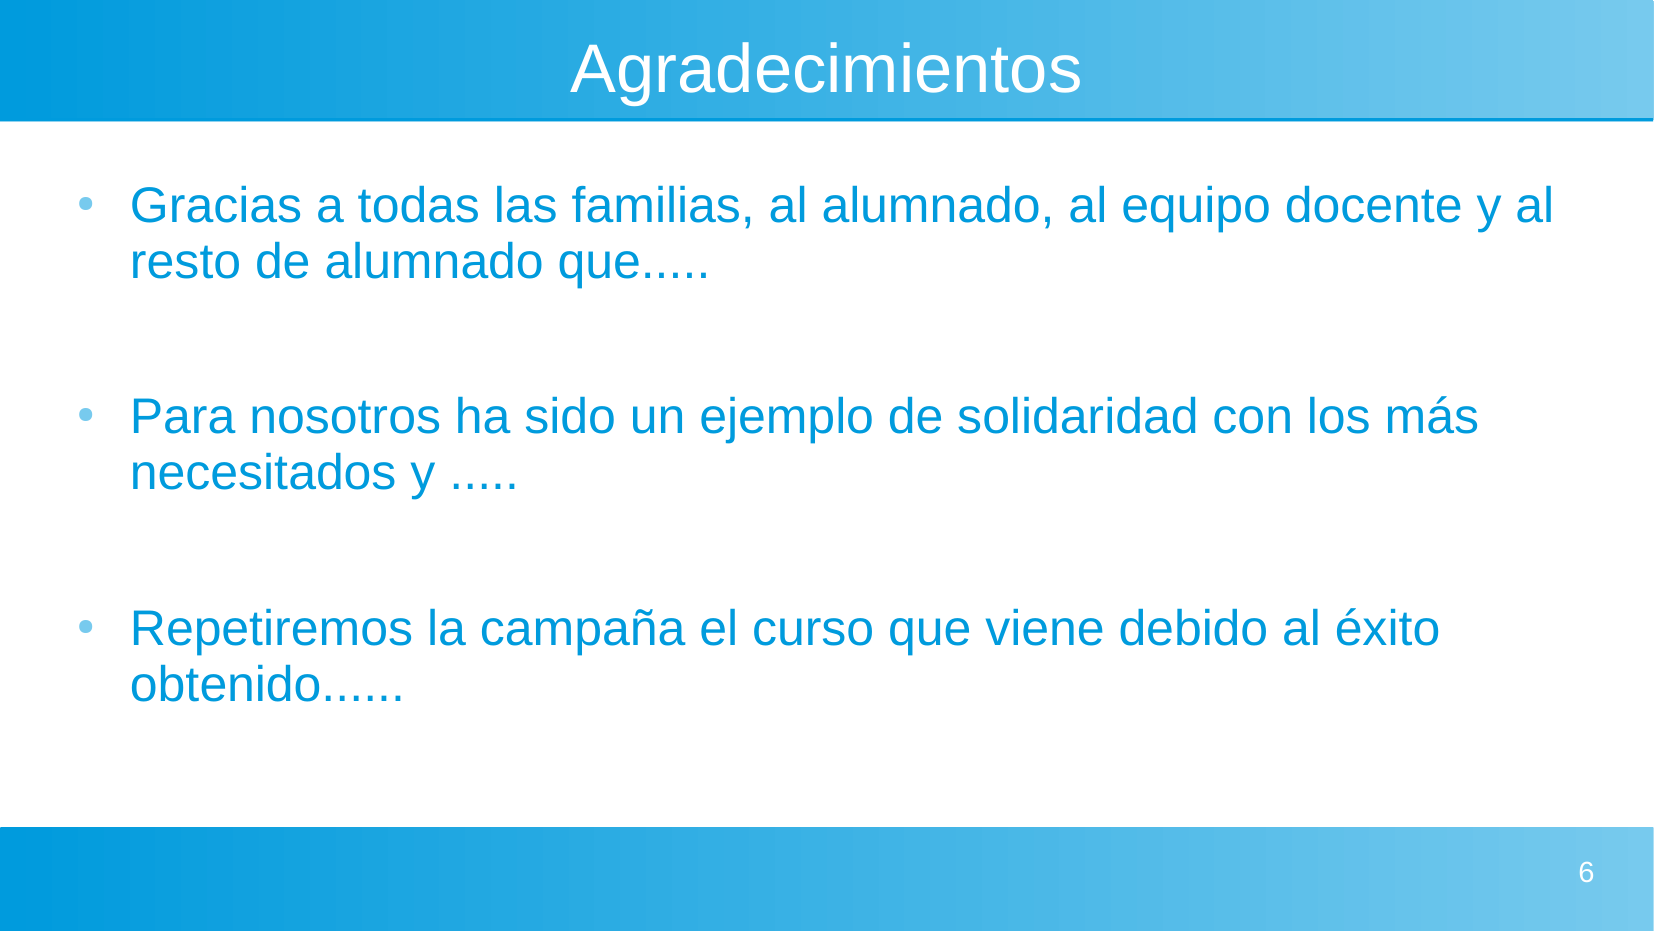

# Agradecimientos
Gracias a todas las familias, al alumnado, al equipo docente y al resto de alumnado que.....
Para nosotros ha sido un ejemplo de solidaridad con los más necesitados y .....
Repetiremos la campaña el curso que viene debido al éxito obtenido......
6